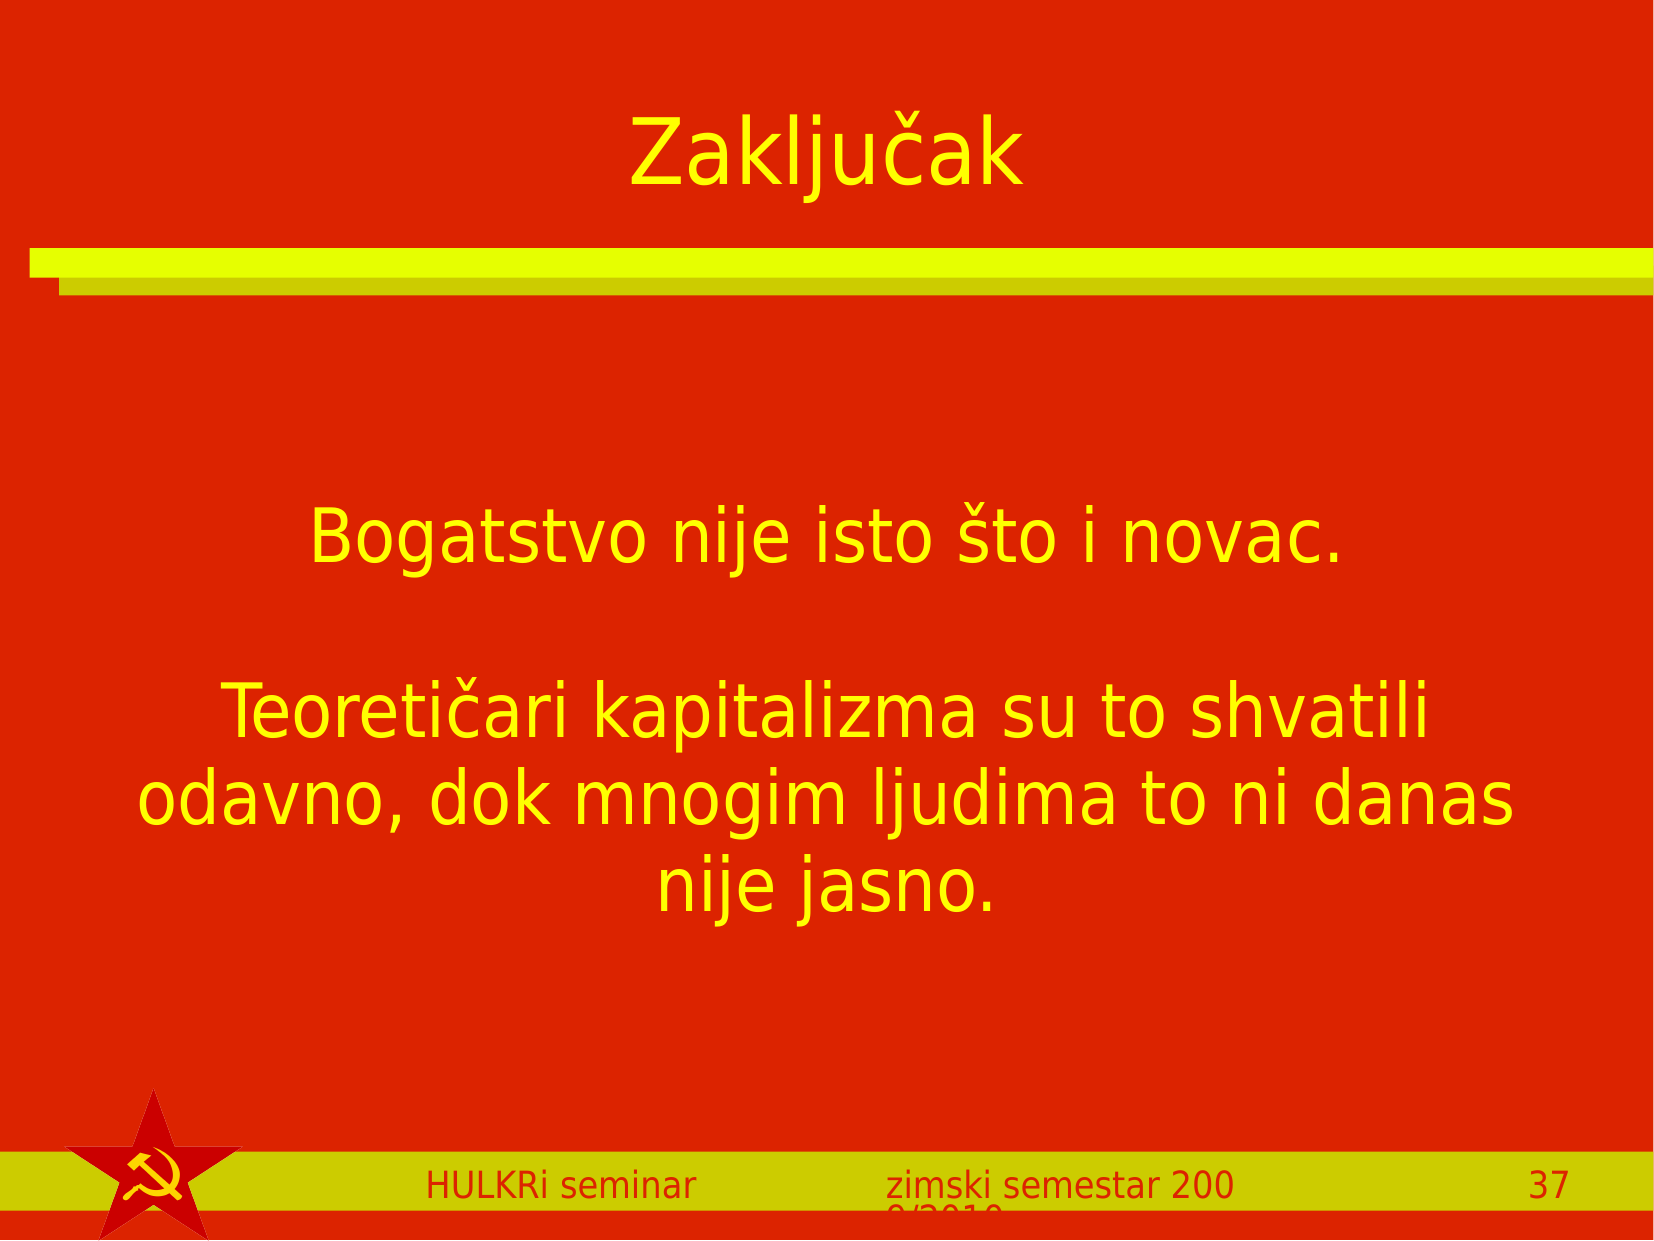

# Zaključak
Bogatstvo nije isto što i novac.
Teoretičari kapitalizma su to shvatili odavno, dok mnogim ljudima to ni danas nije jasno.
HULKRi seminar
zimski semestar 2009/2010.
37